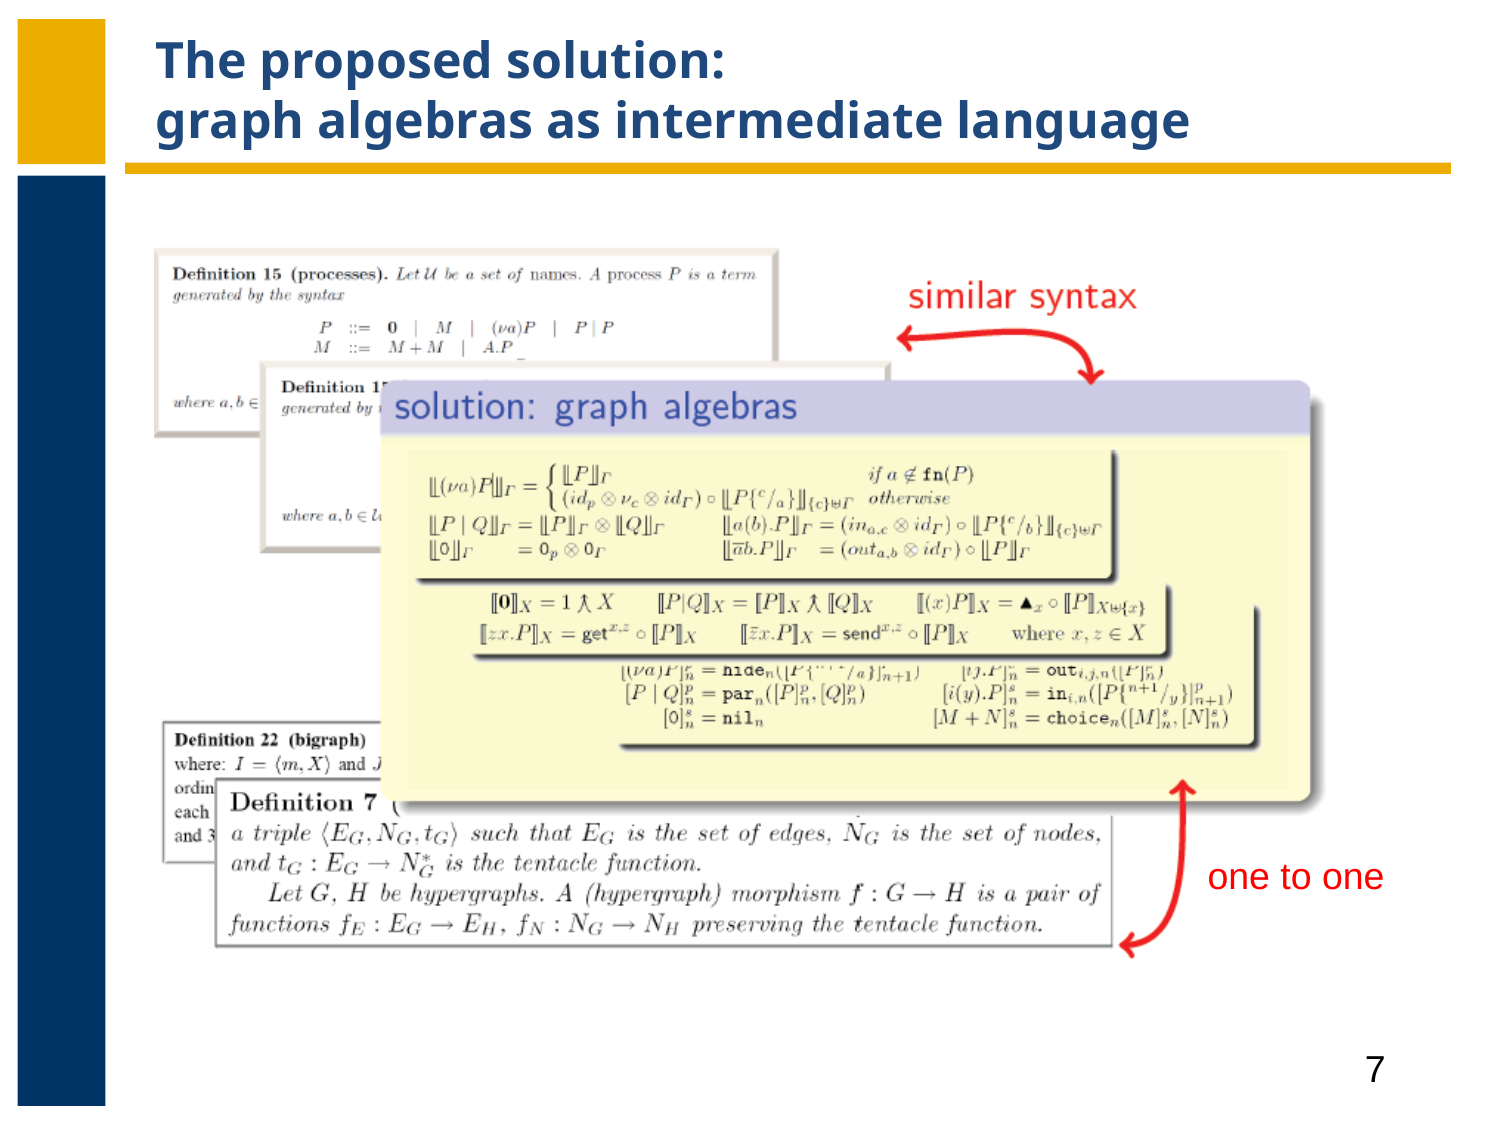

# The proposed solution: graph algebras as intermediate language
one to one
7